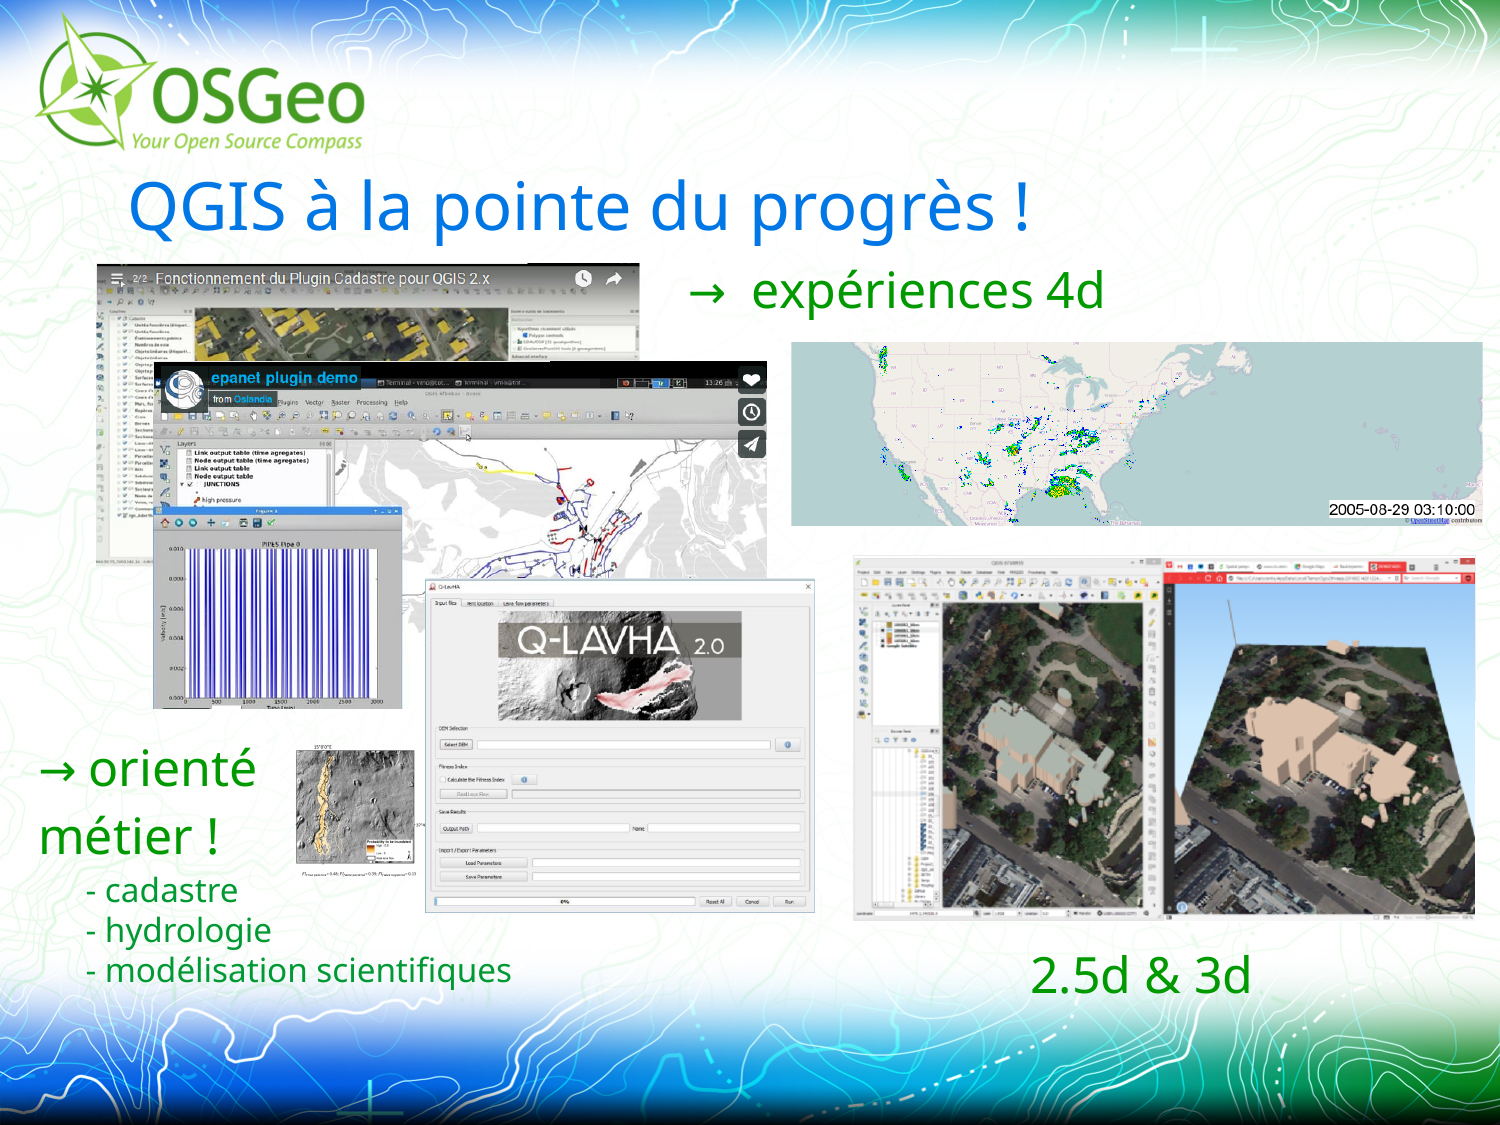

# QGIS à la pointe du progrès !
→ expériences 4d
→ orienté métier !
- cadastre
- hydrologie
- modélisation scientifiques
2.5d & 3d